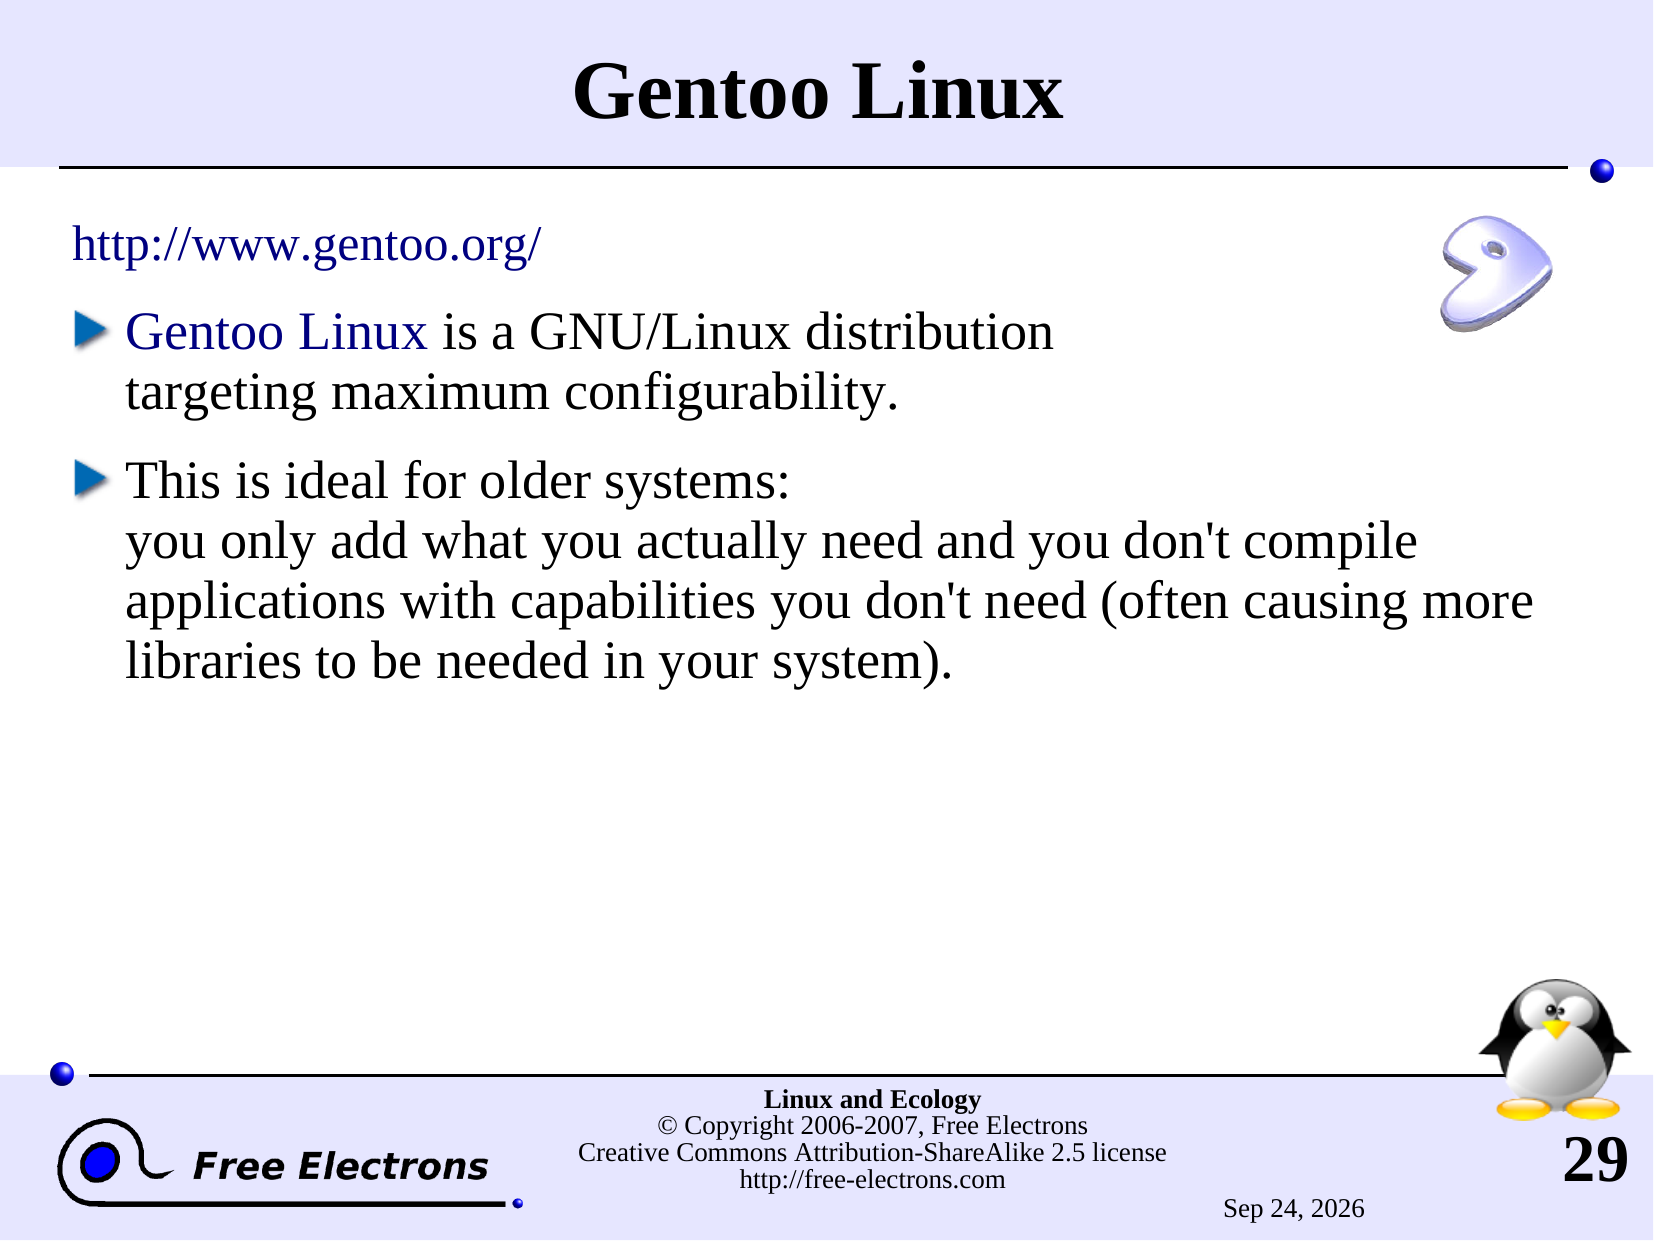

# Gentoo Linux
http://www.gentoo.org/
Gentoo Linux is a GNU/Linux distribution
targeting maximum configurability.
This is ideal for older systems:
you only add what you actually need and you don't compile applications with capabilities you don't need (often causing more libraries to be needed in your system).